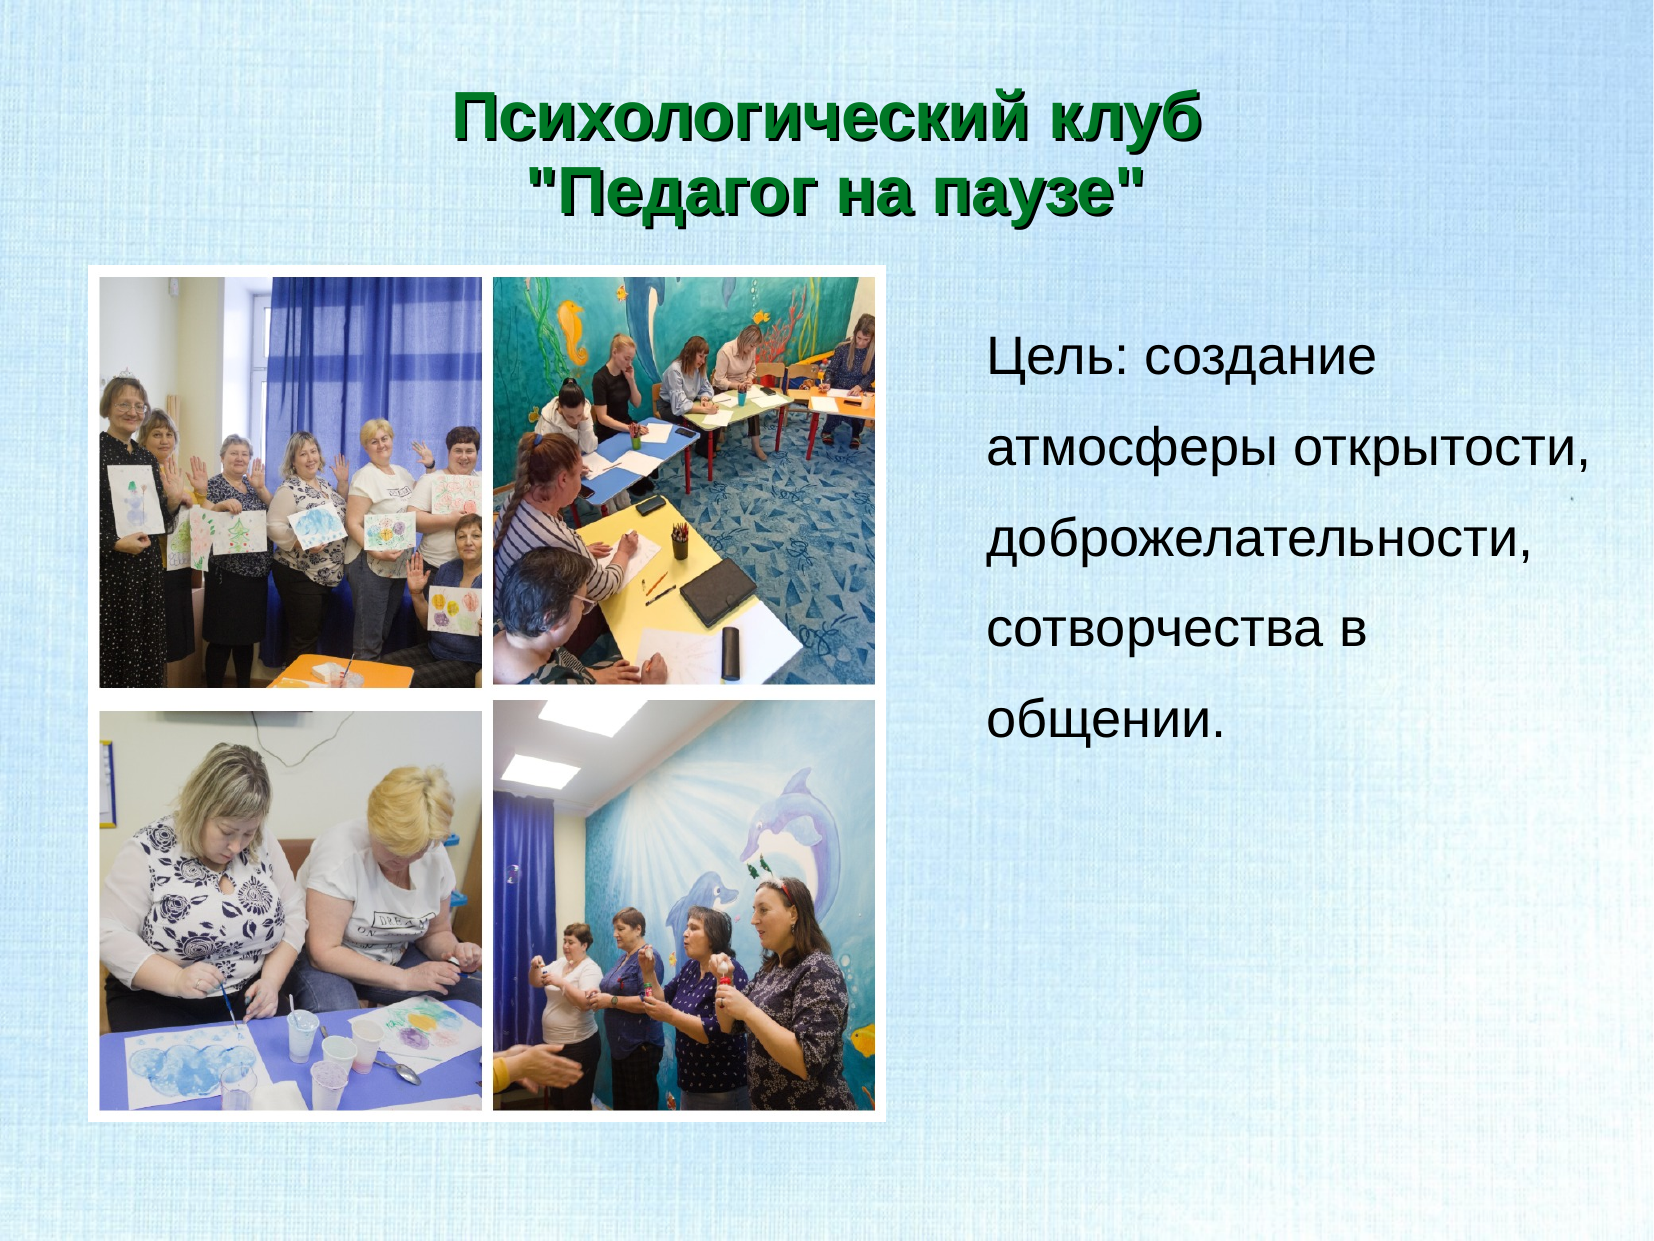

# Психологический клуб "Педагог на паузе"
Цель: создание атмосферы открытости, доброжелательности, сотворчества в общении.